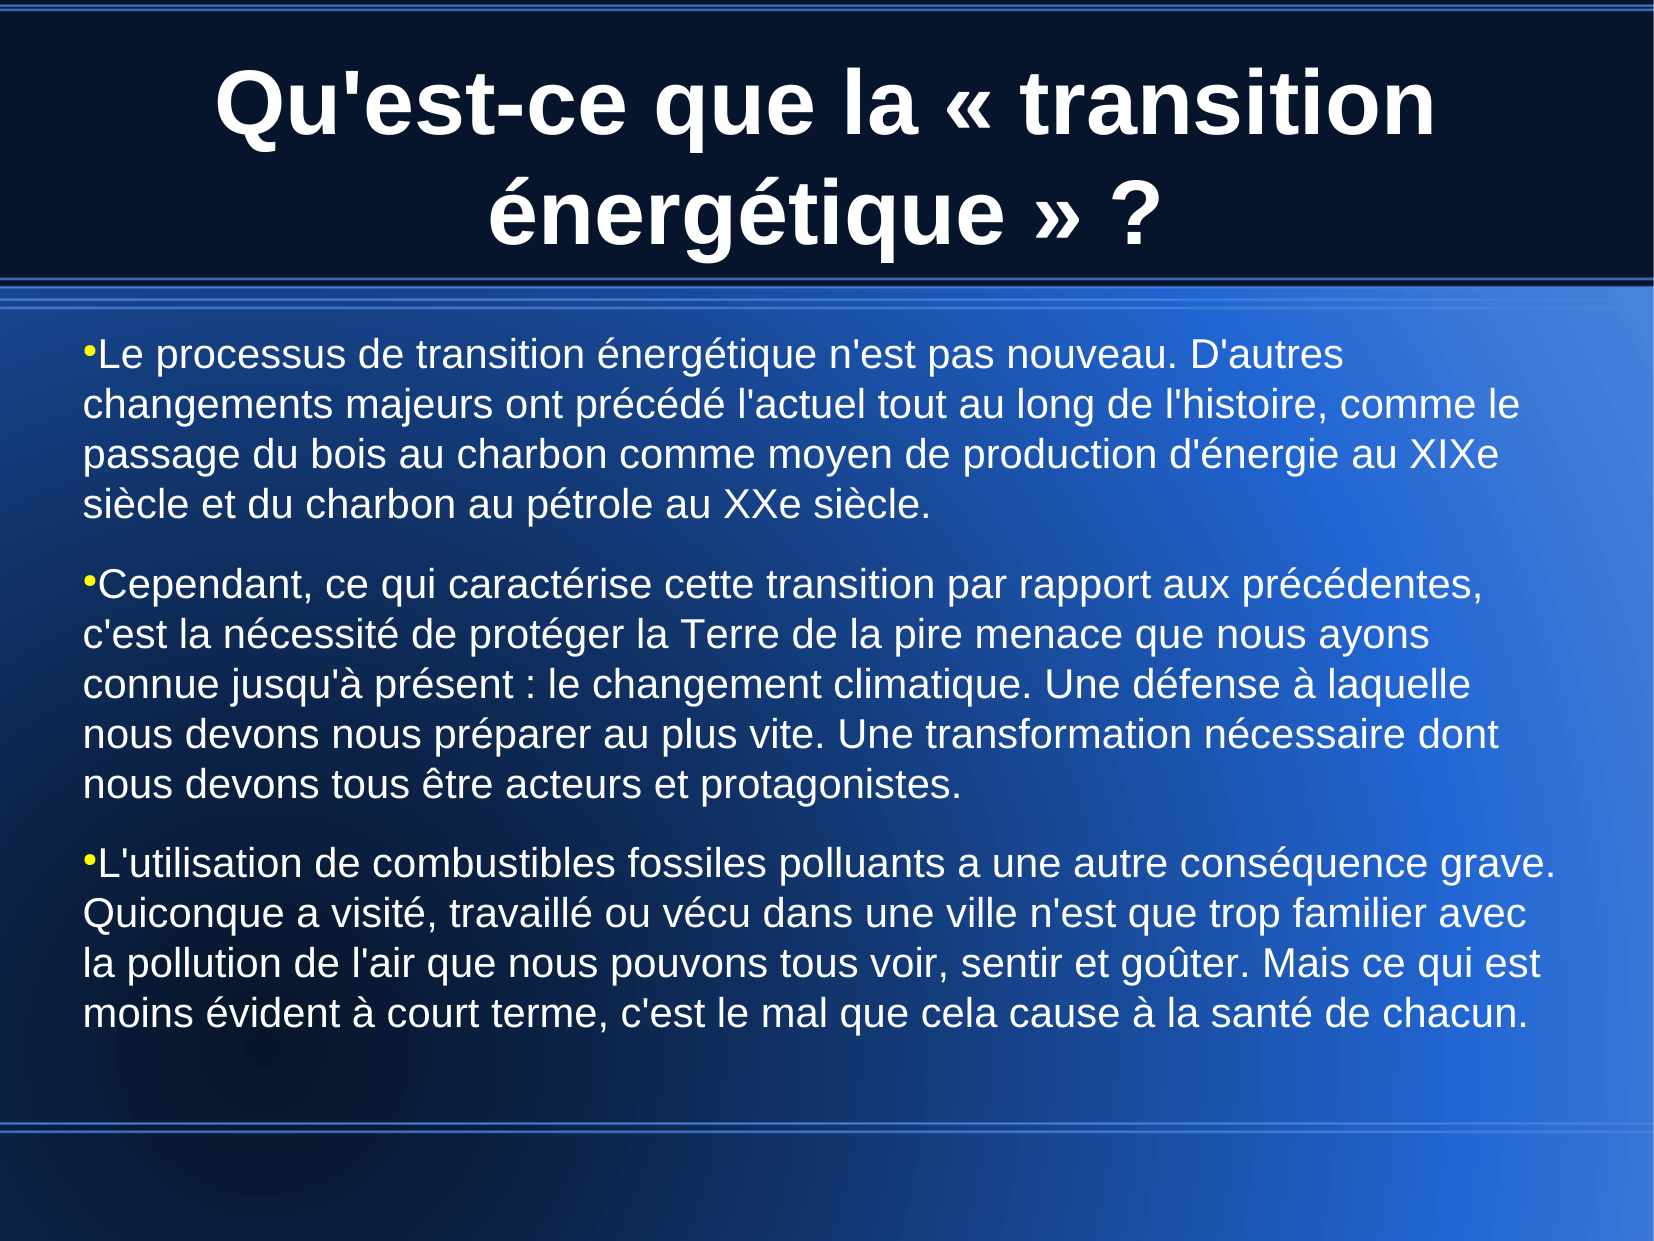

# Qu'est-ce que la « transition énergétique » ?
Le processus de transition énergétique n'est pas nouveau. D'autres changements majeurs ont précédé l'actuel tout au long de l'histoire, comme le passage du bois au charbon comme moyen de production d'énergie au XIXe siècle et du charbon au pétrole au XXe siècle.
Cependant, ce qui caractérise cette transition par rapport aux précédentes, c'est la nécessité de protéger la Terre de la pire menace que nous ayons connue jusqu'à présent : le changement climatique. Une défense à laquelle nous devons nous préparer au plus vite. Une transformation nécessaire dont nous devons tous être acteurs et protagonistes.
L'utilisation de combustibles fossiles polluants a une autre conséquence grave. Quiconque a visité, travaillé ou vécu dans une ville n'est que trop familier avec la pollution de l'air que nous pouvons tous voir, sentir et goûter. Mais ce qui est moins évident à court terme, c'est le mal que cela cause à la santé de chacun.